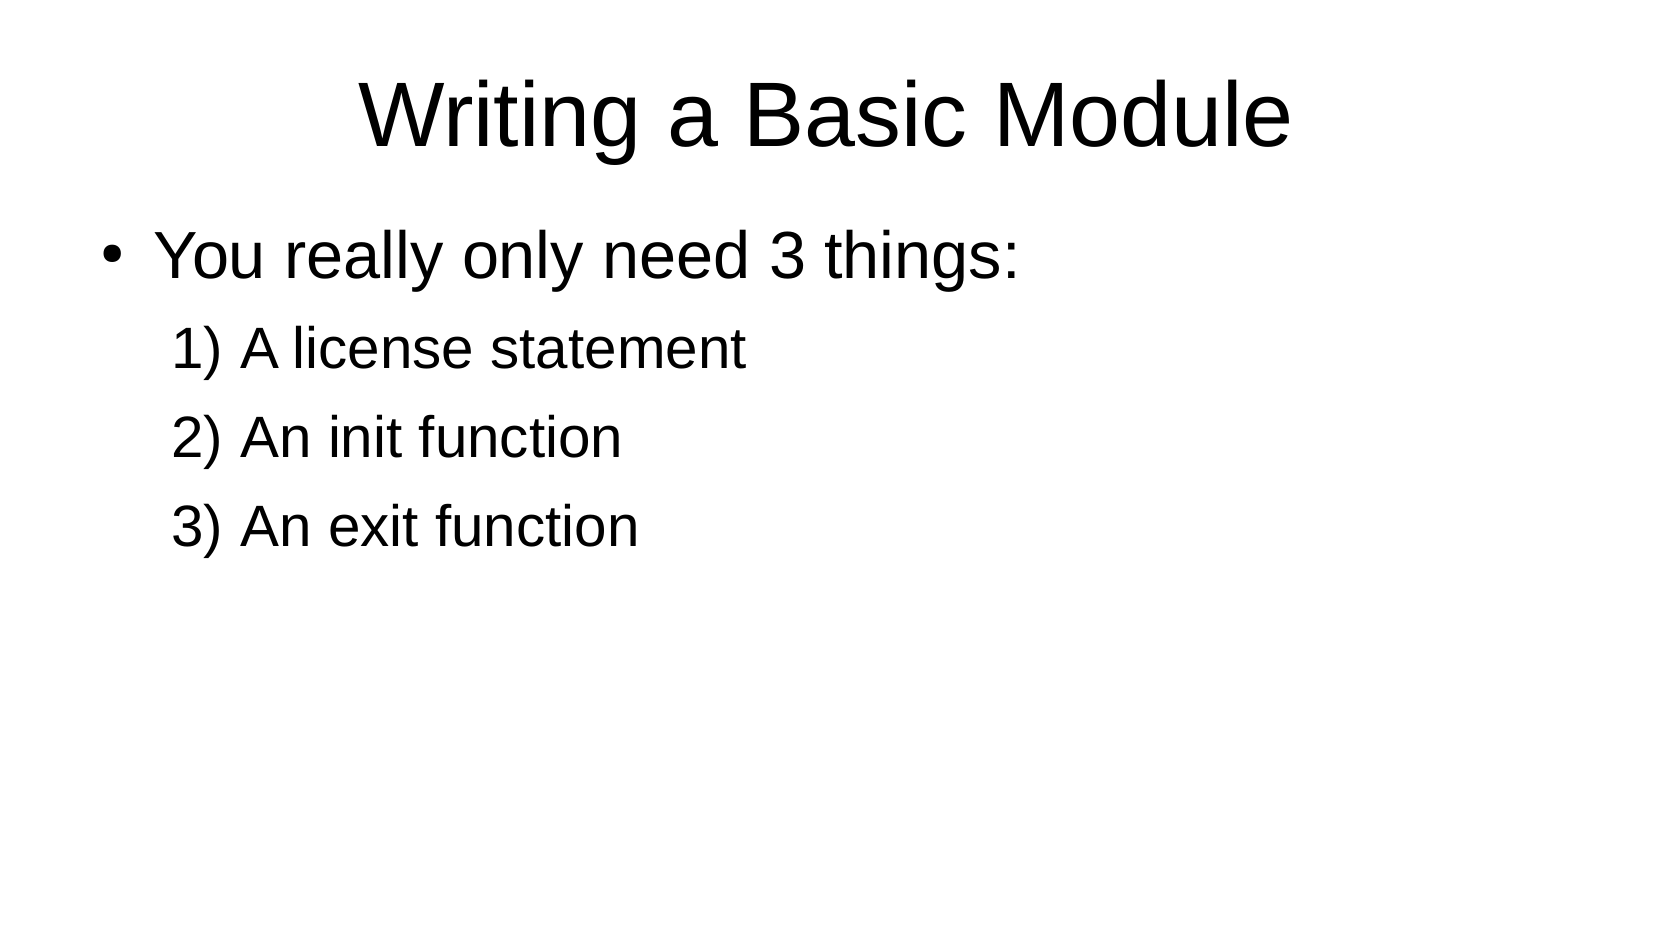

# Writing a Basic Module
You really only need 3 things:
 A license statement
 An init function
 An exit function